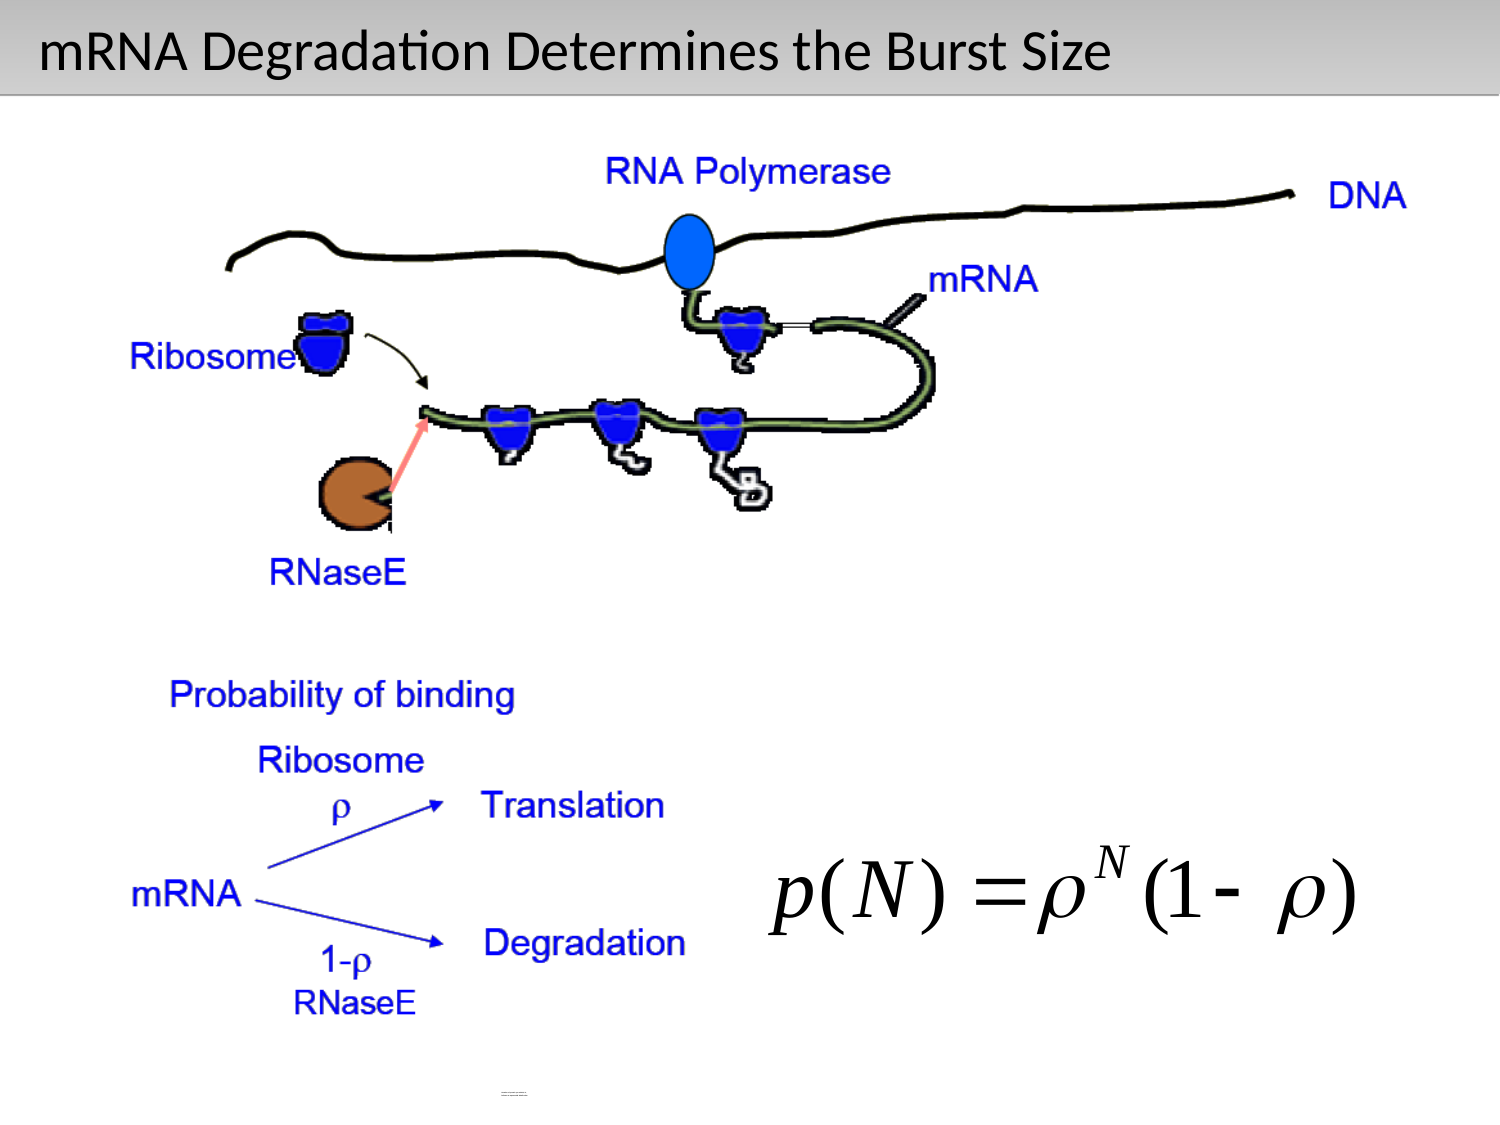

# mRNA Degradation Determines the Burst Size
Number of protein per mRNA, N,
follows an exponential distribution